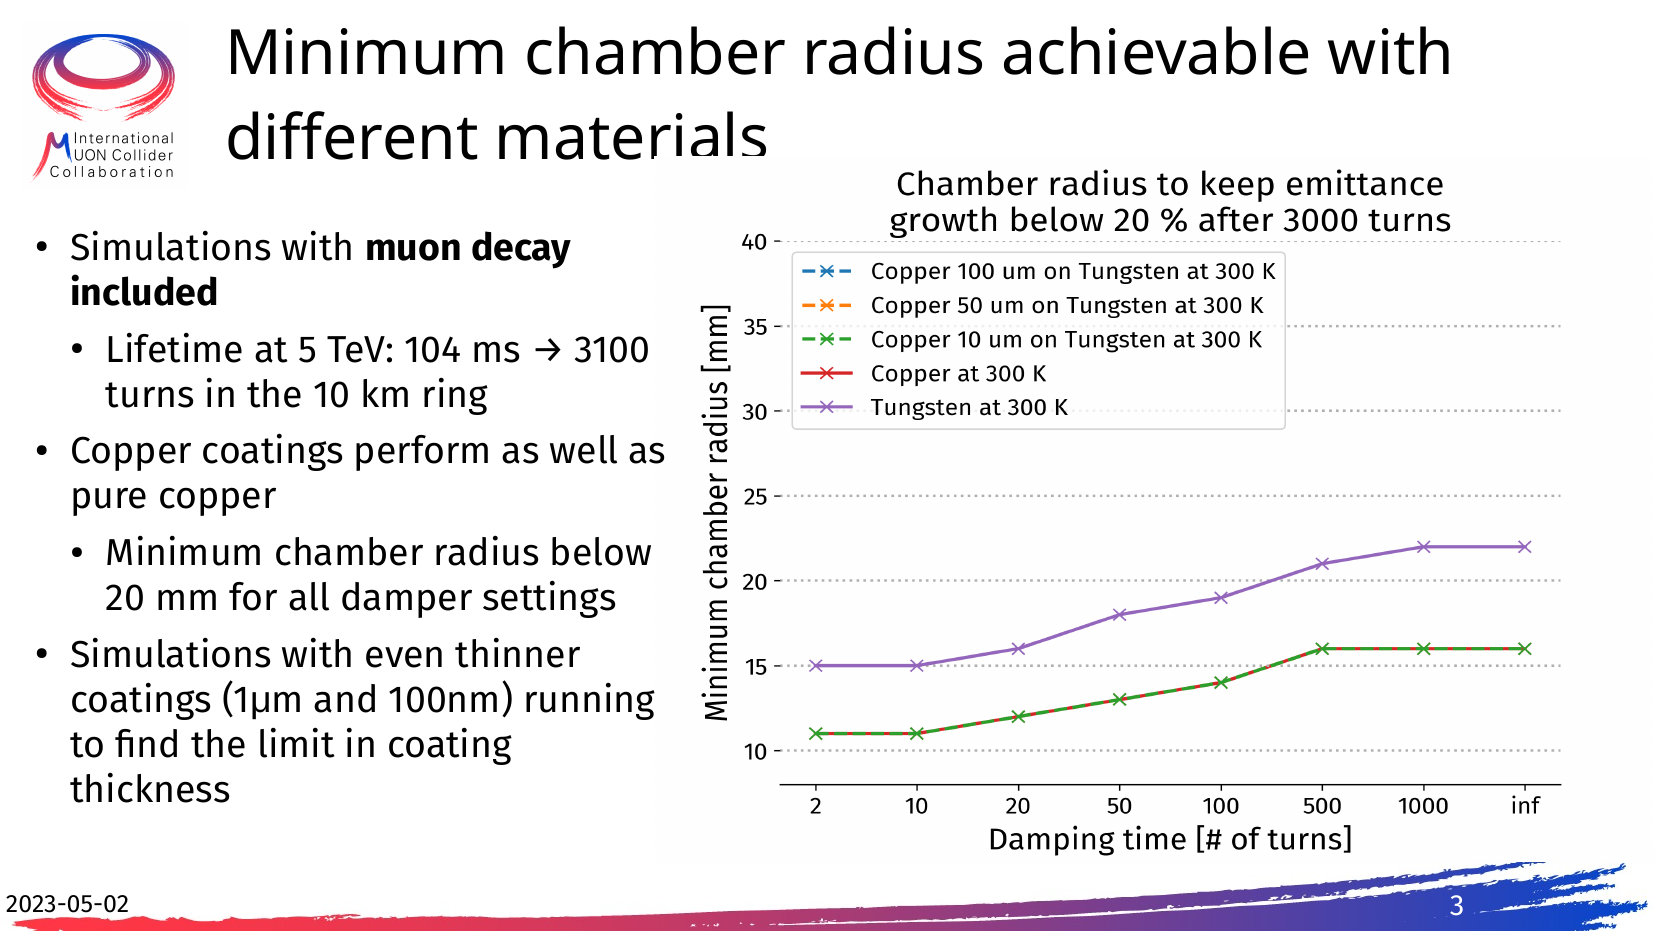

# Minimum chamber radius achievable with different materials
Simulations with muon decay included
Lifetime at 5 TeV: 104 ms → 3100 turns in the 10 km ring
Copper coatings perform as well as pure copper
Minimum chamber radius below 20 mm for all damper settings
Simulations with even thinner coatings (1μm and 100nm) running to find the limit in coating thickness
2023-05-02
3